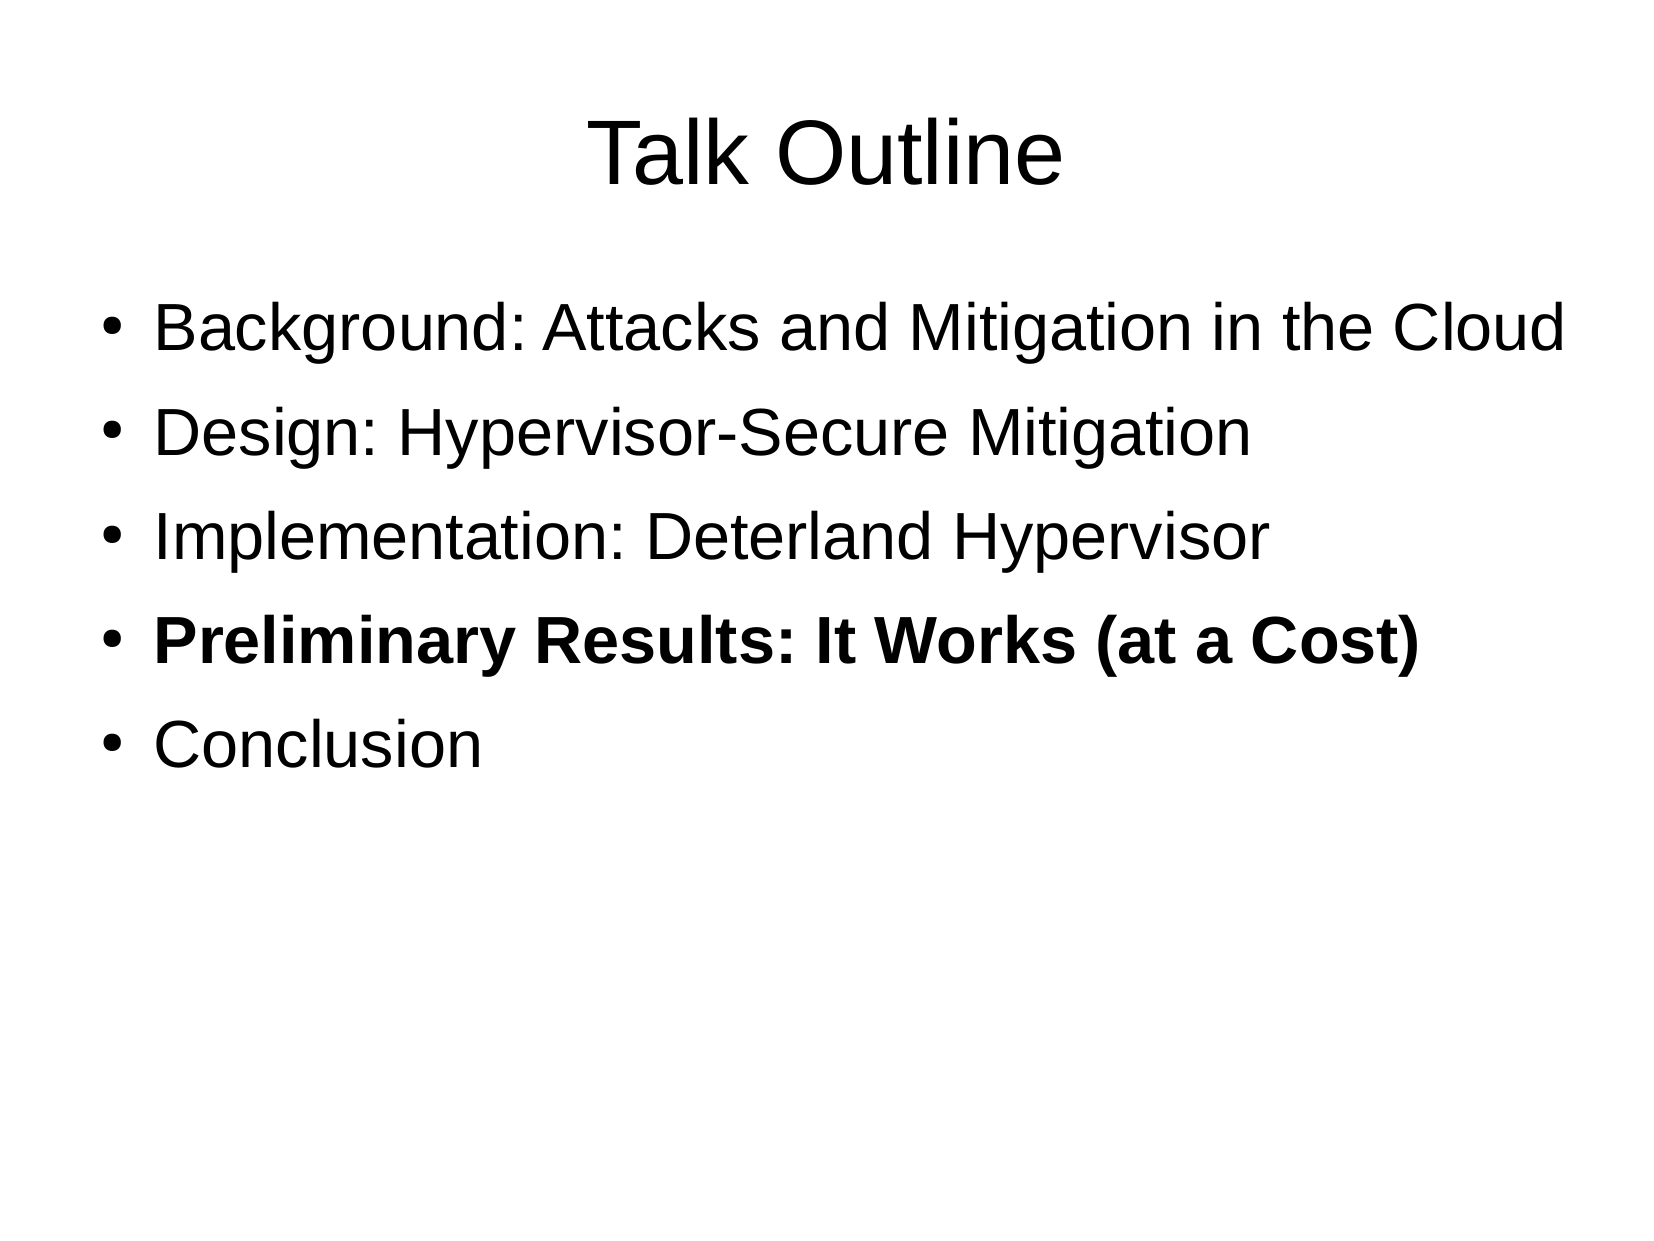

# Talk Outline
Background: Attacks and Mitigation in the Cloud
Design: Hypervisor-Secure Mitigation
Implementation: Deterland Hypervisor
Preliminary Results: It Works (at a Cost)
Conclusion